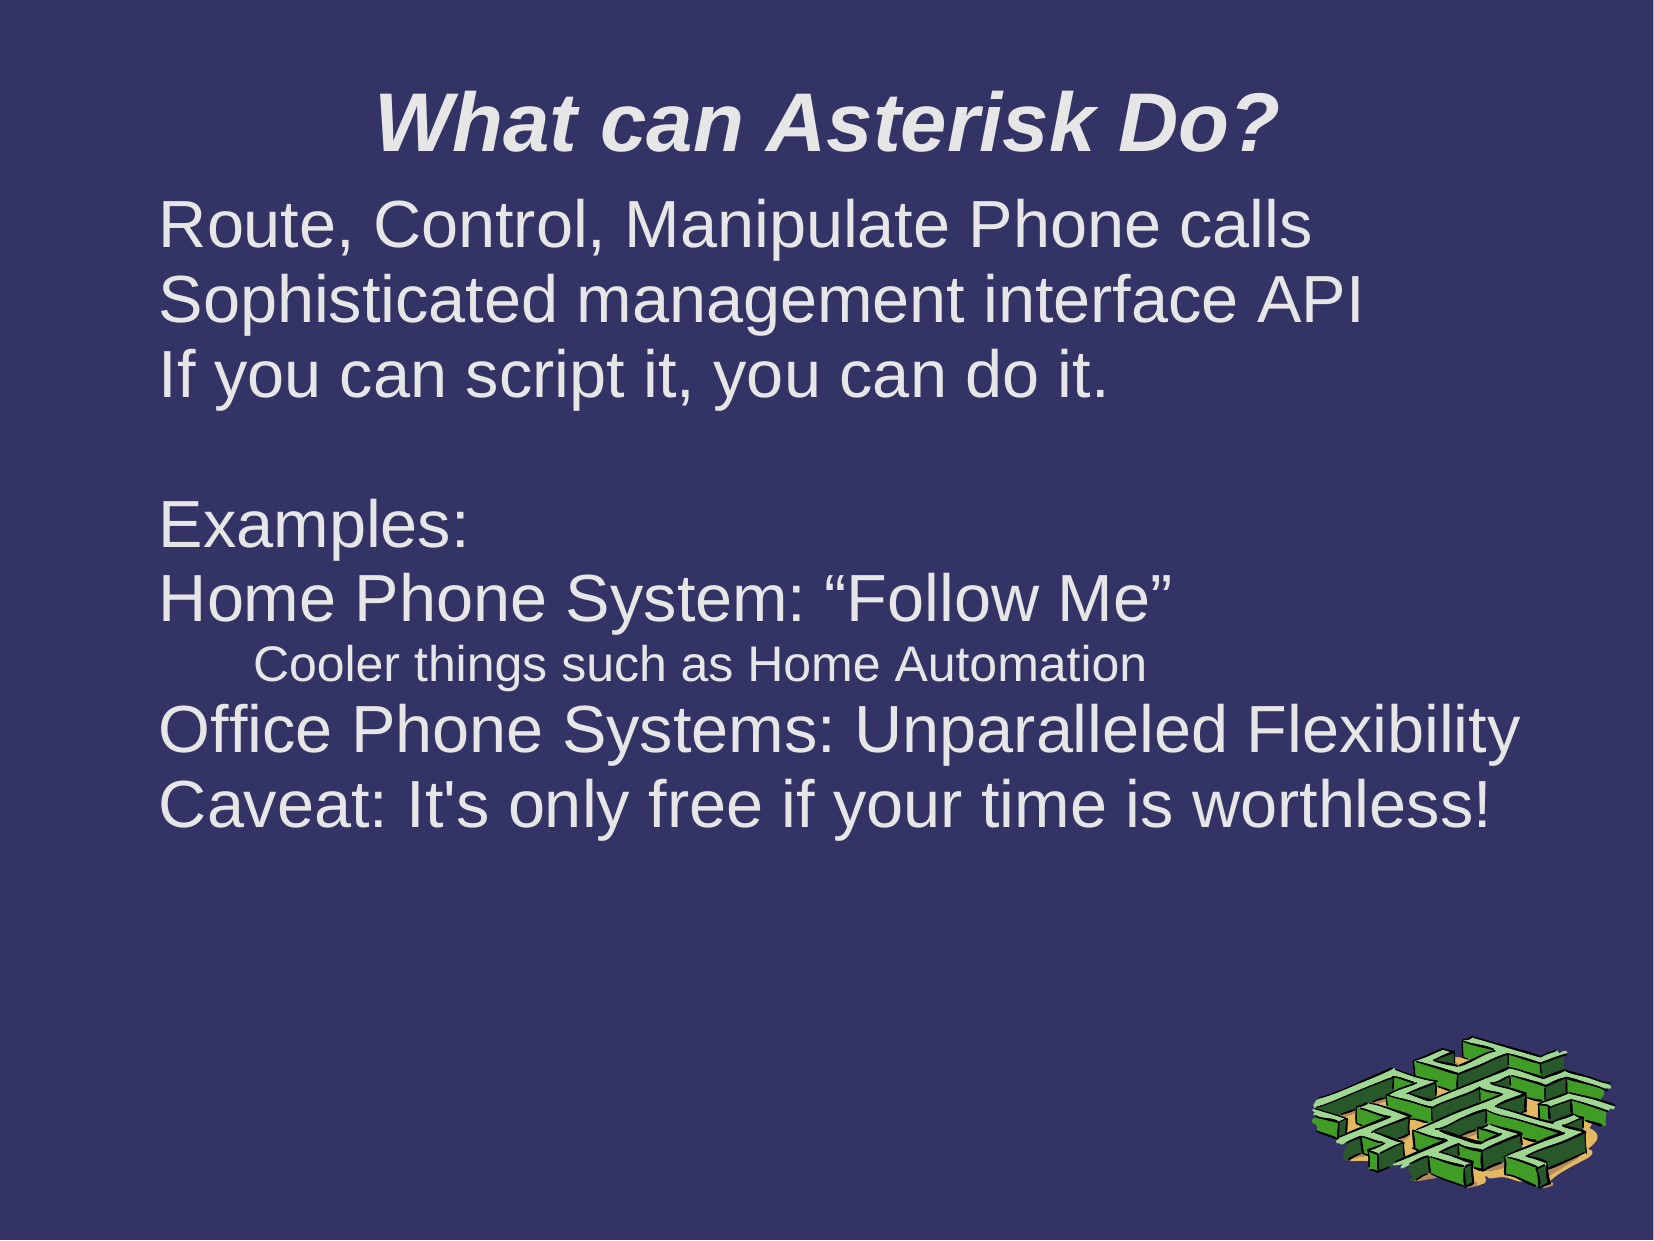

# What can Asterisk Do?
Route, Control, Manipulate Phone calls
Sophisticated management interface API
If you can script it, you can do it.
Examples:
Home Phone System: “Follow Me”
Cooler things such as Home Automation
Office Phone Systems: Unparalleled Flexibility
Caveat: It's only free if your time is worthless!